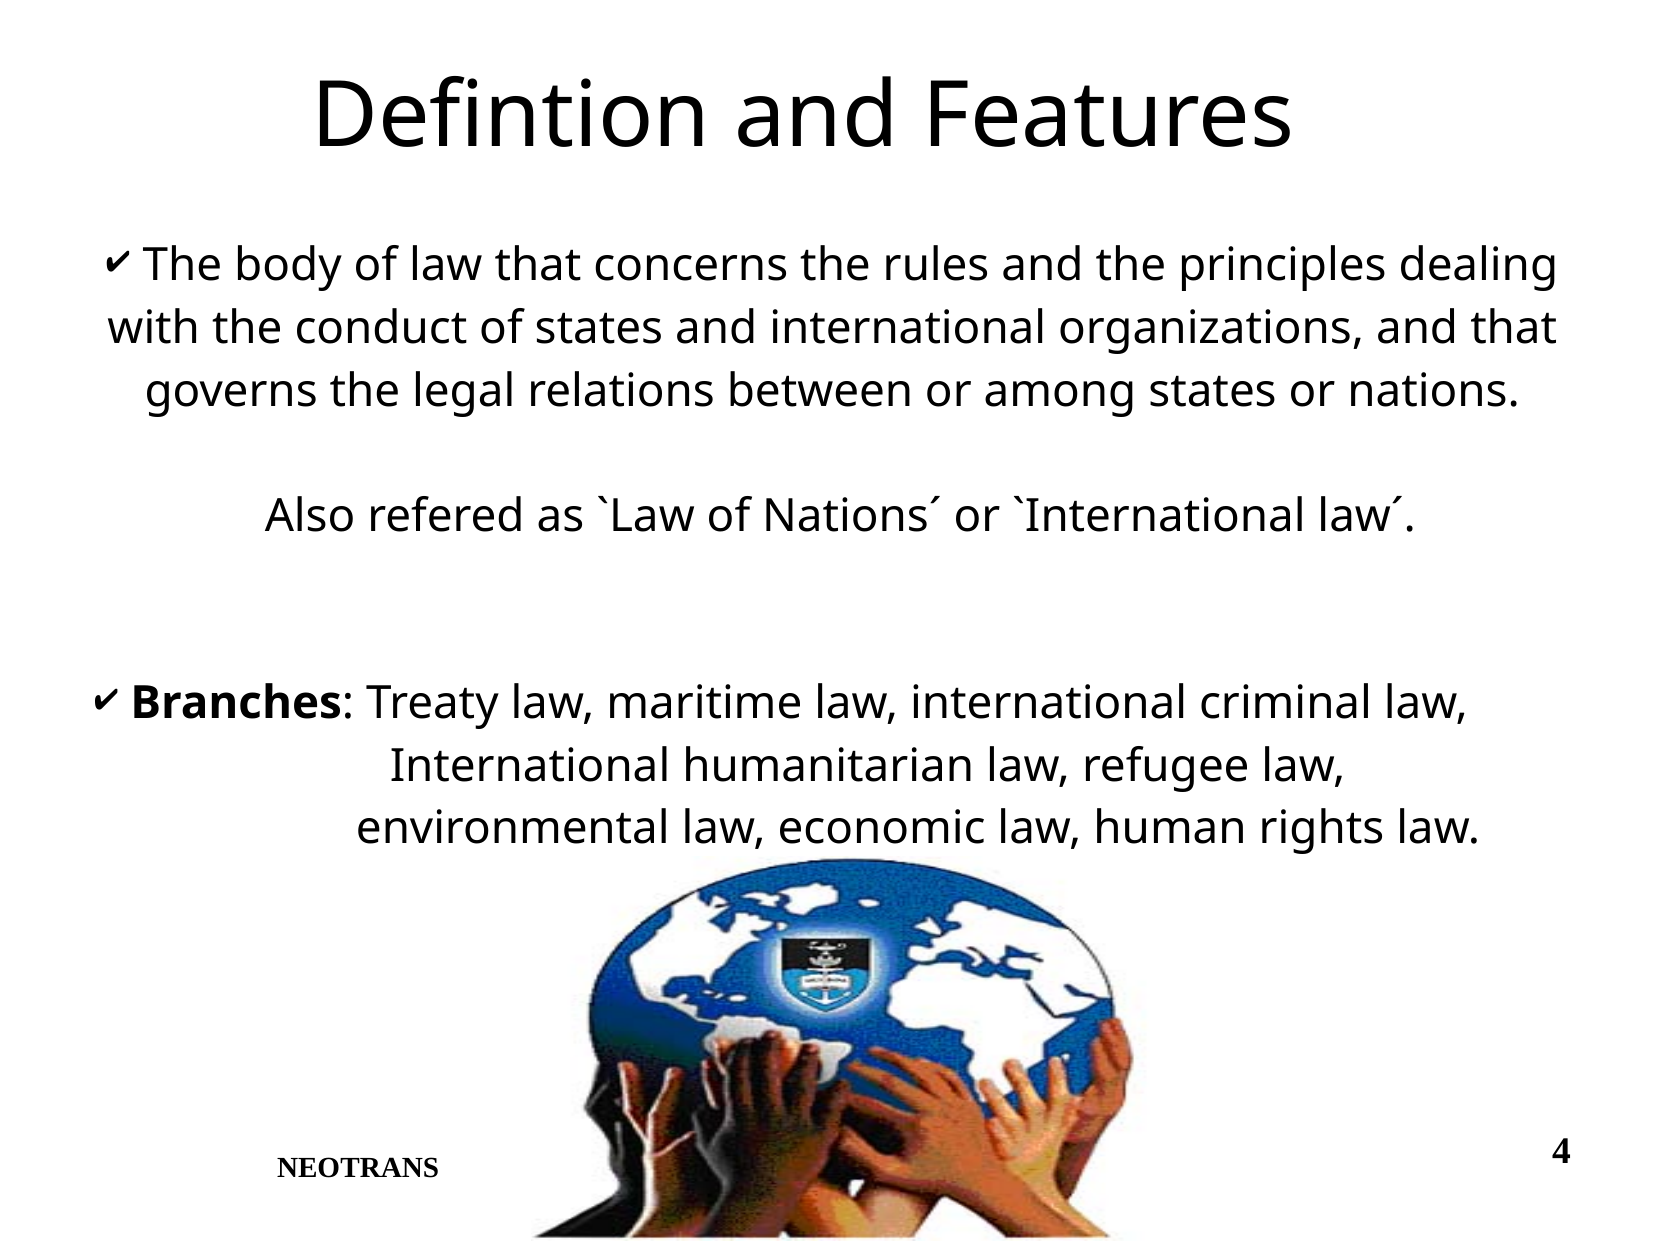

# Defintion and Features
 The body of law that concerns the rules and the principles dealing with the conduct of states and international organizations, and that governs the legal relations between or among states or nations.
Also refered as `Law of Nations´ or `International law´.
 Branches: Treaty law, maritime law, international criminal law,		 			International humanitarian law, refugee law, 					 environmental law, economic law, human rights law.
4
NEOTRANS